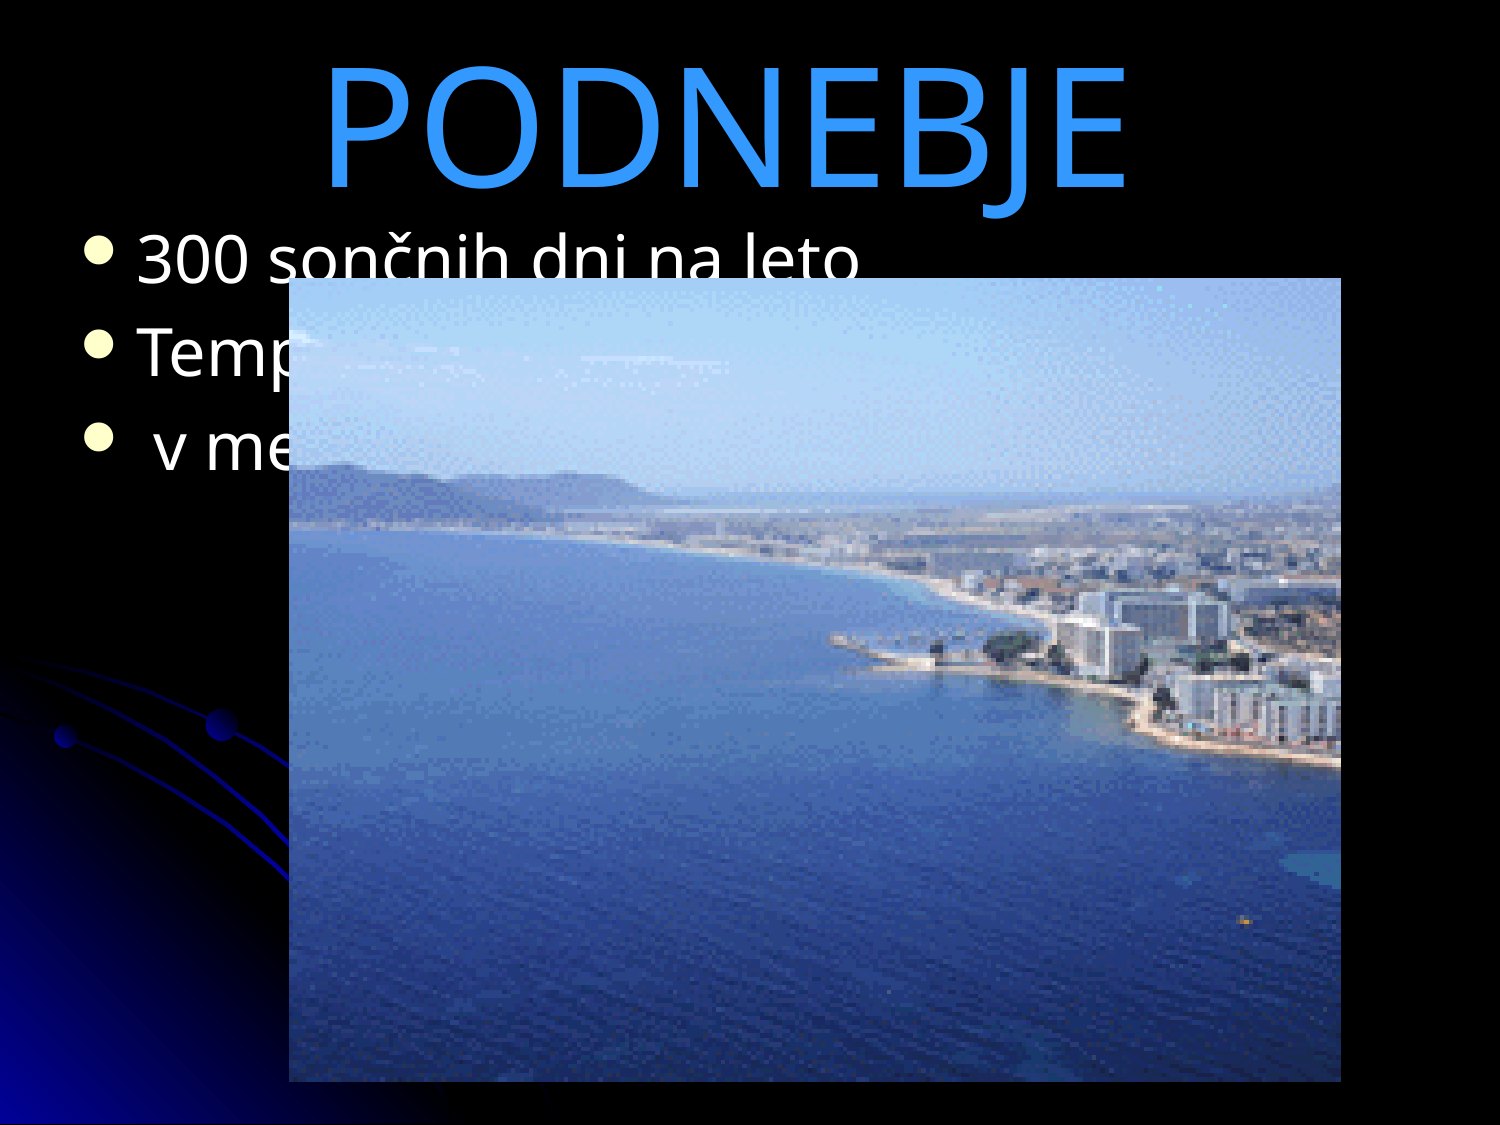

PODNEBJE
# 300 sončnih dni na leto
Temperatura pozimi : redko pod 6°C
 v mesecu Juliju in Avgustu 30 ali 35 °C